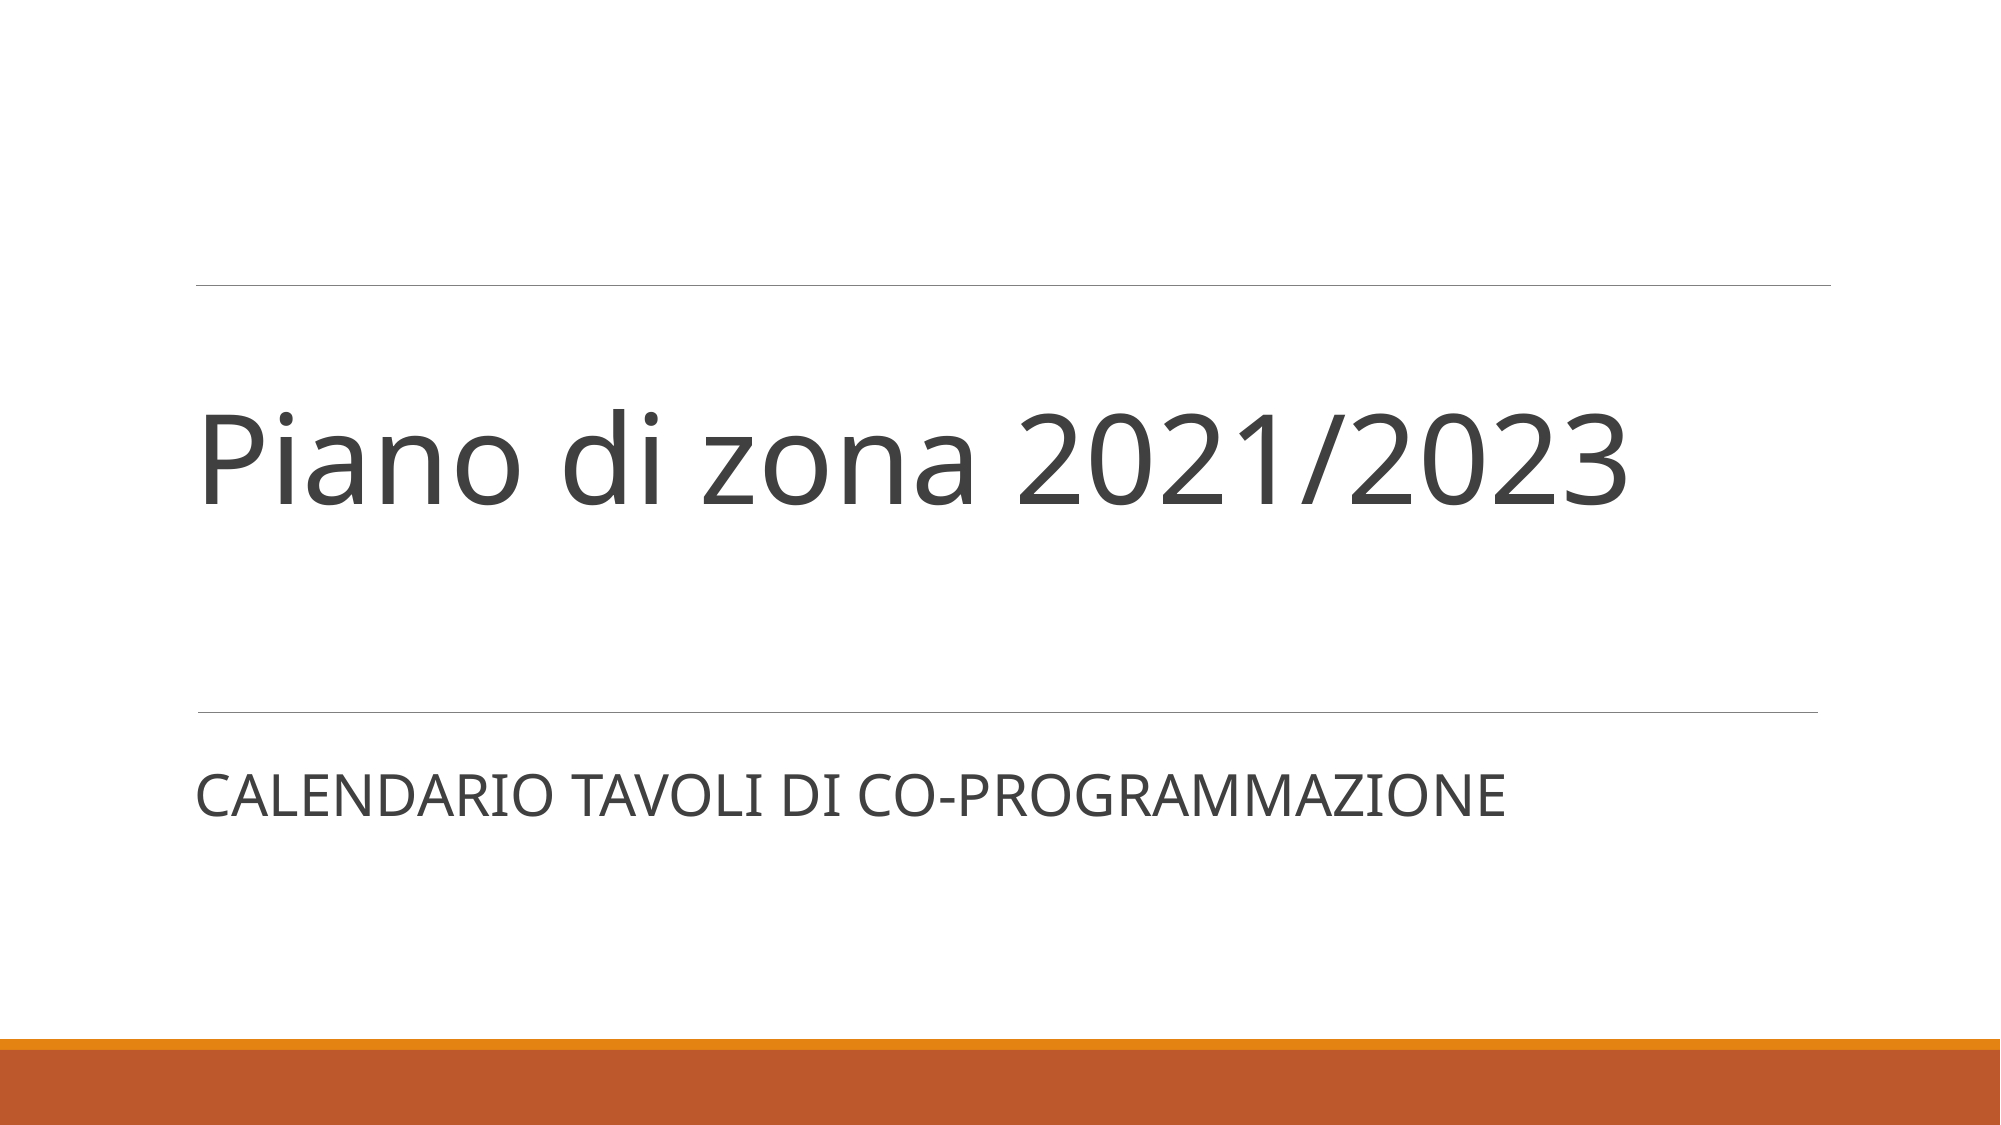

# Piano di zona 2021/2023
CALENDARIO TAVOLI DI CO-PROGRAMMAZIONE